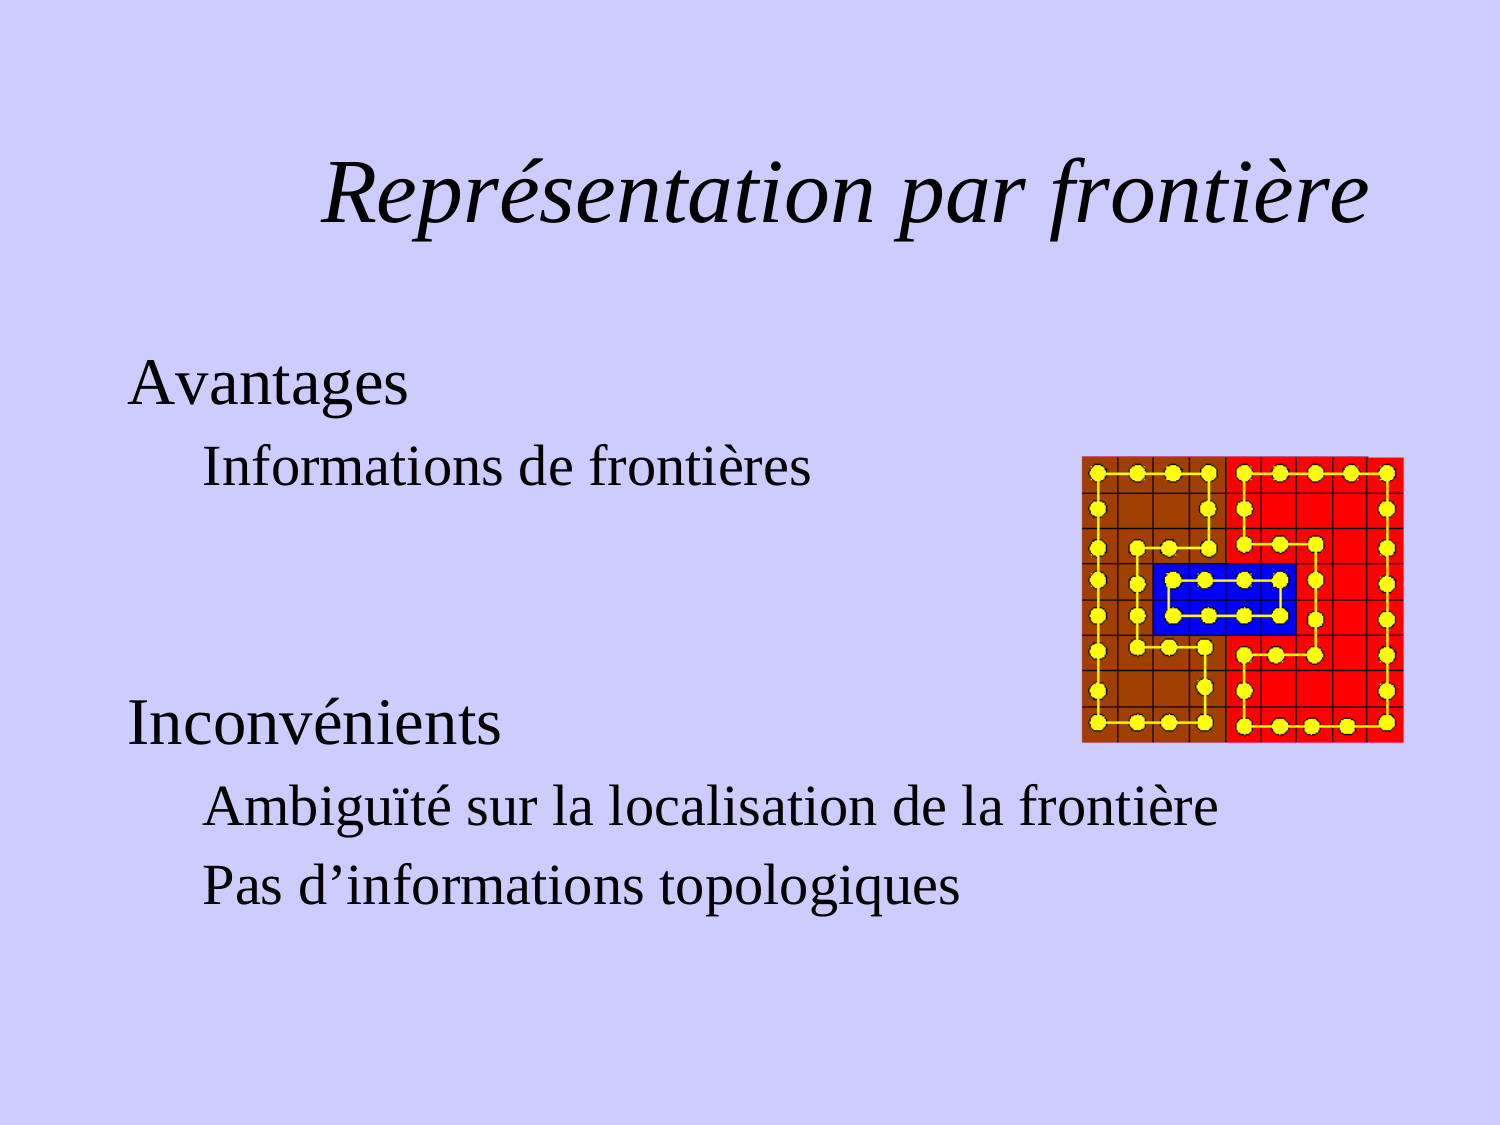

# Représentation par frontière
Avantages
Informations de frontières
Inconvénients
Ambiguïté sur la localisation de la frontière
Pas d’informations topologiques